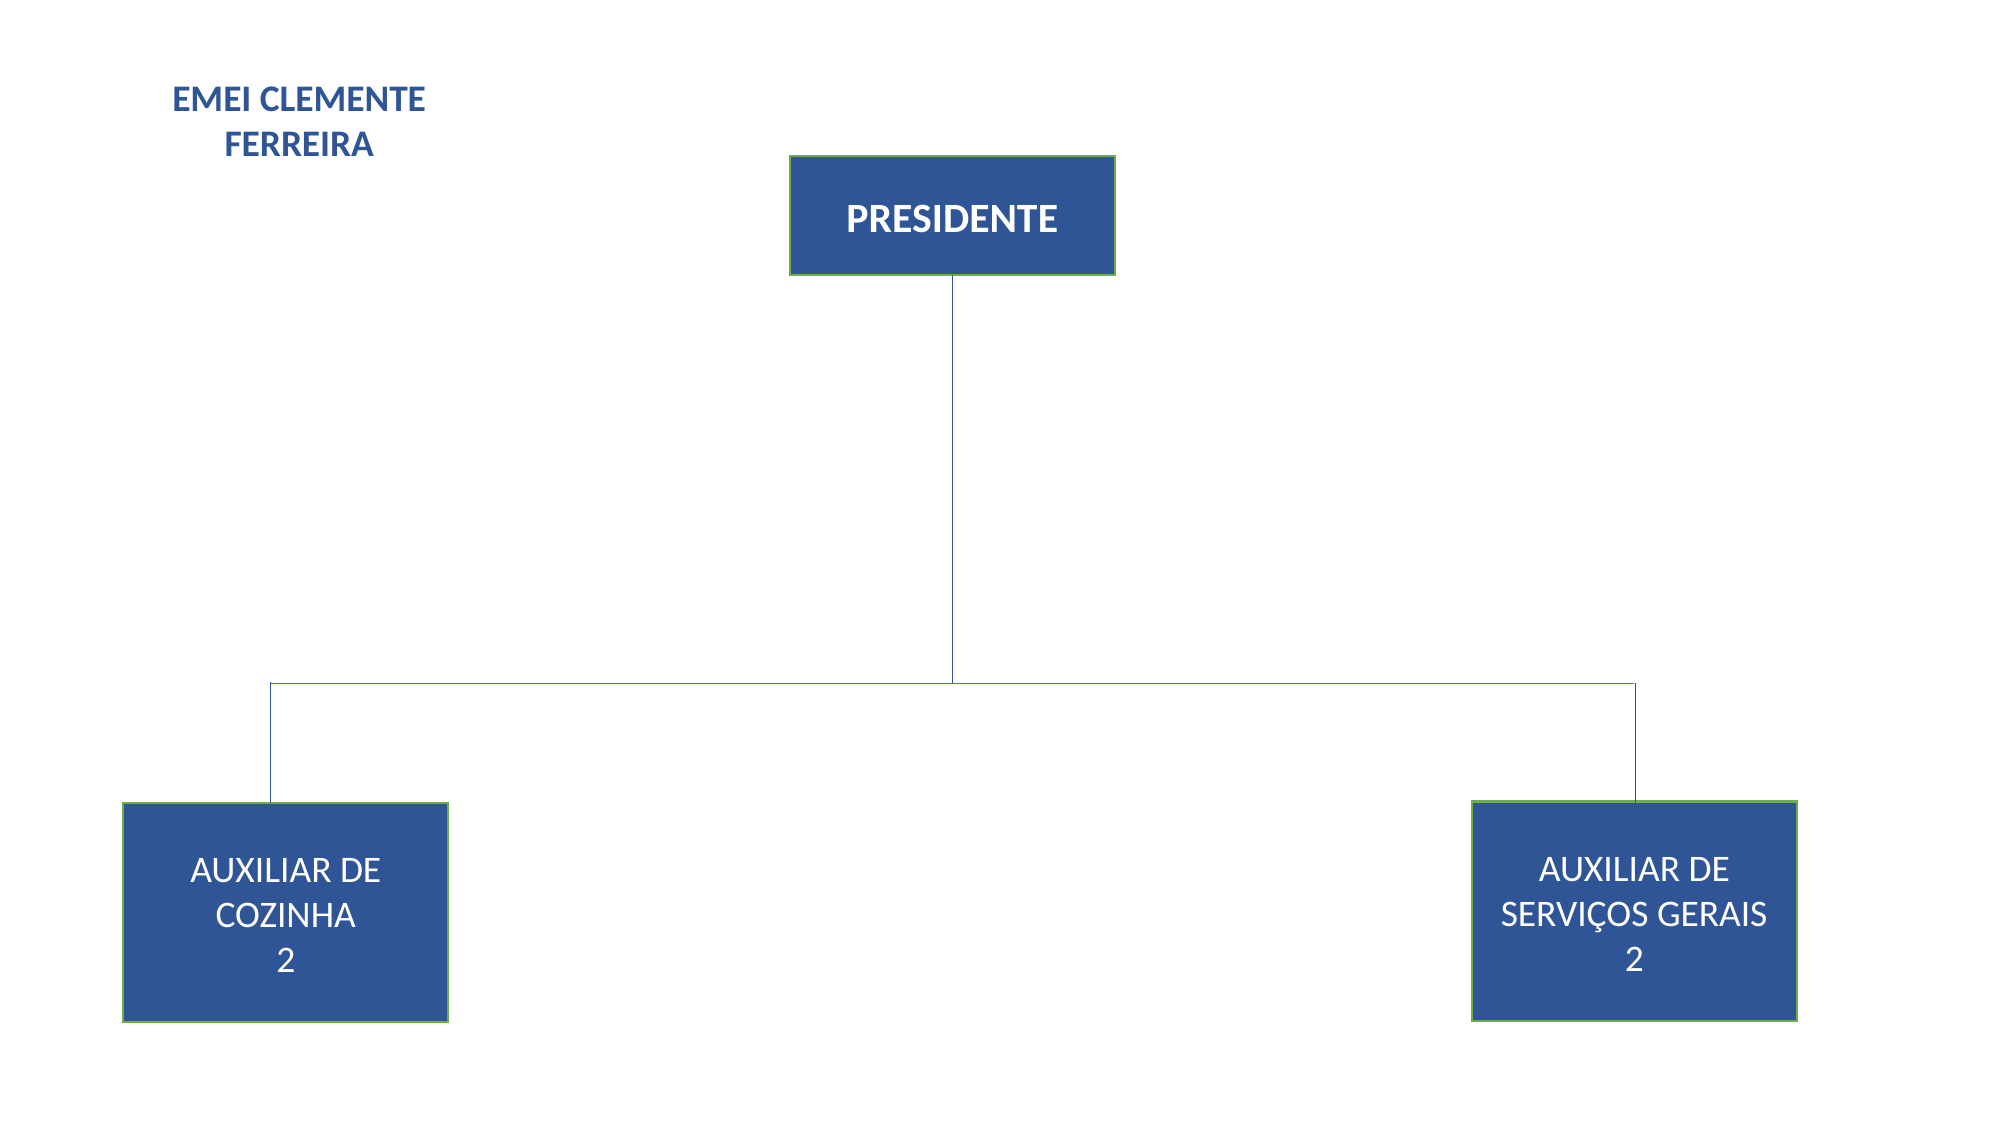

EMEI CLEMENTE FERREIRA
PRESIDENTE
AUXILIAR DE SERVIÇOS GERAIS
2
AUXILIAR DE COZINHA
2